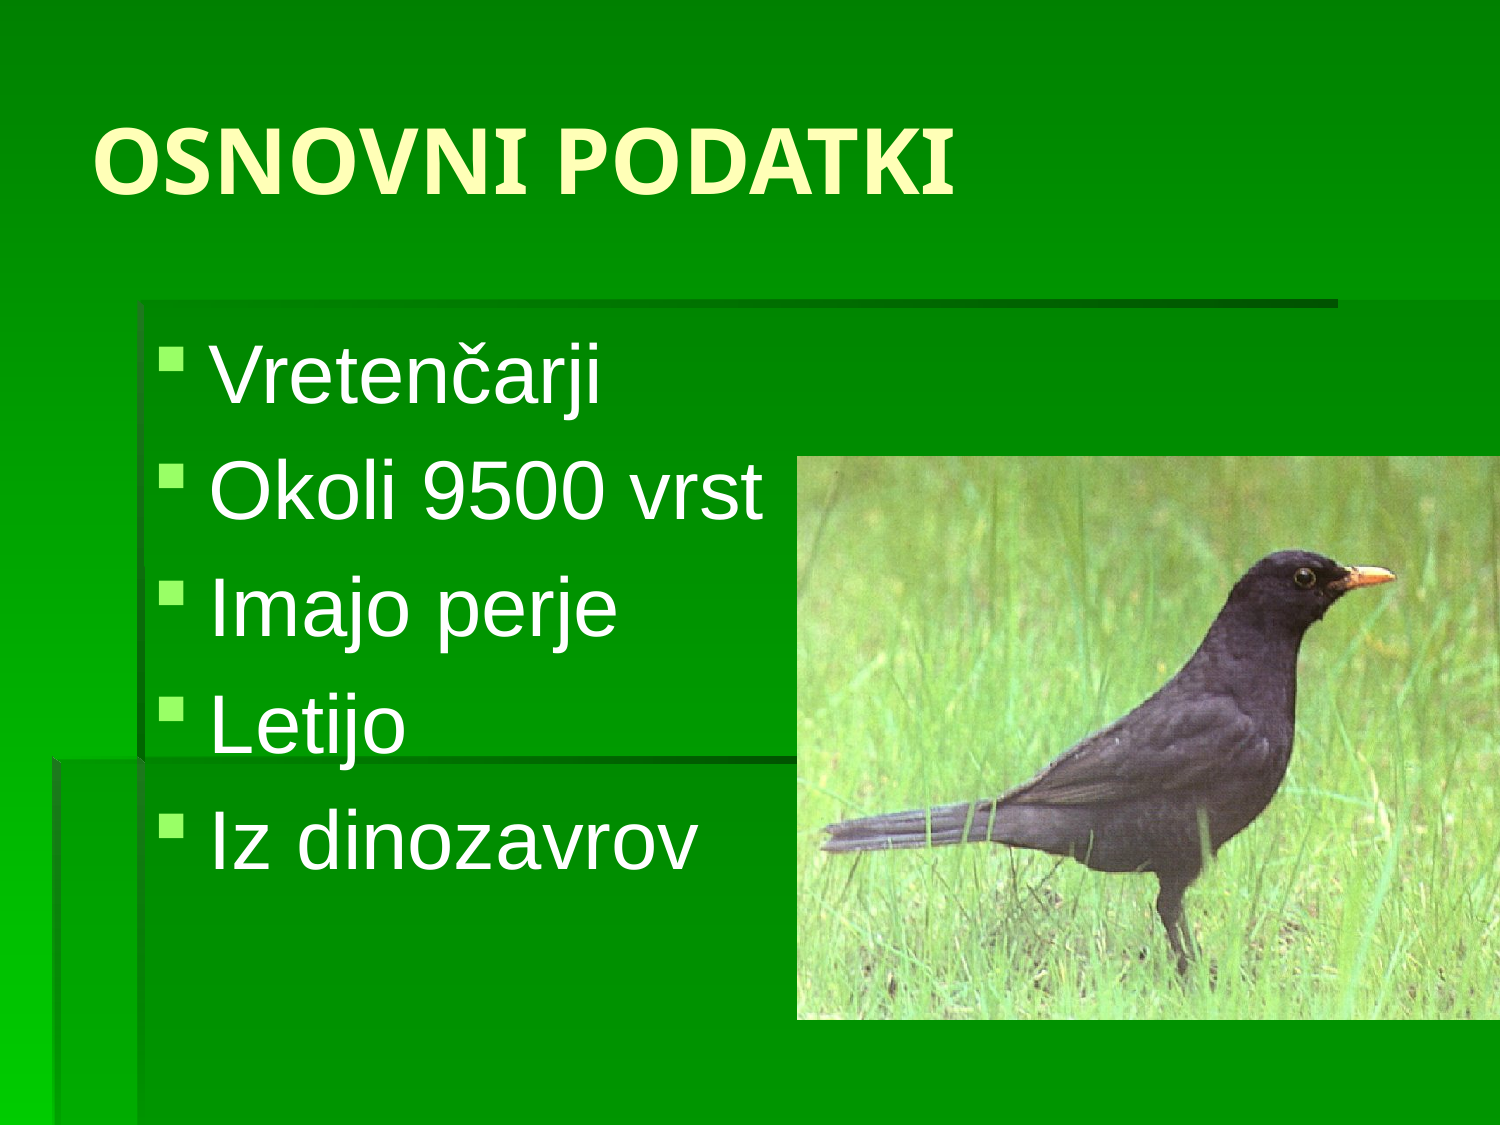

# OSNOVNI PODATKI
Vretenčarji
Okoli 9500 vrst
Imajo perje
Letijo
Iz dinozavrov